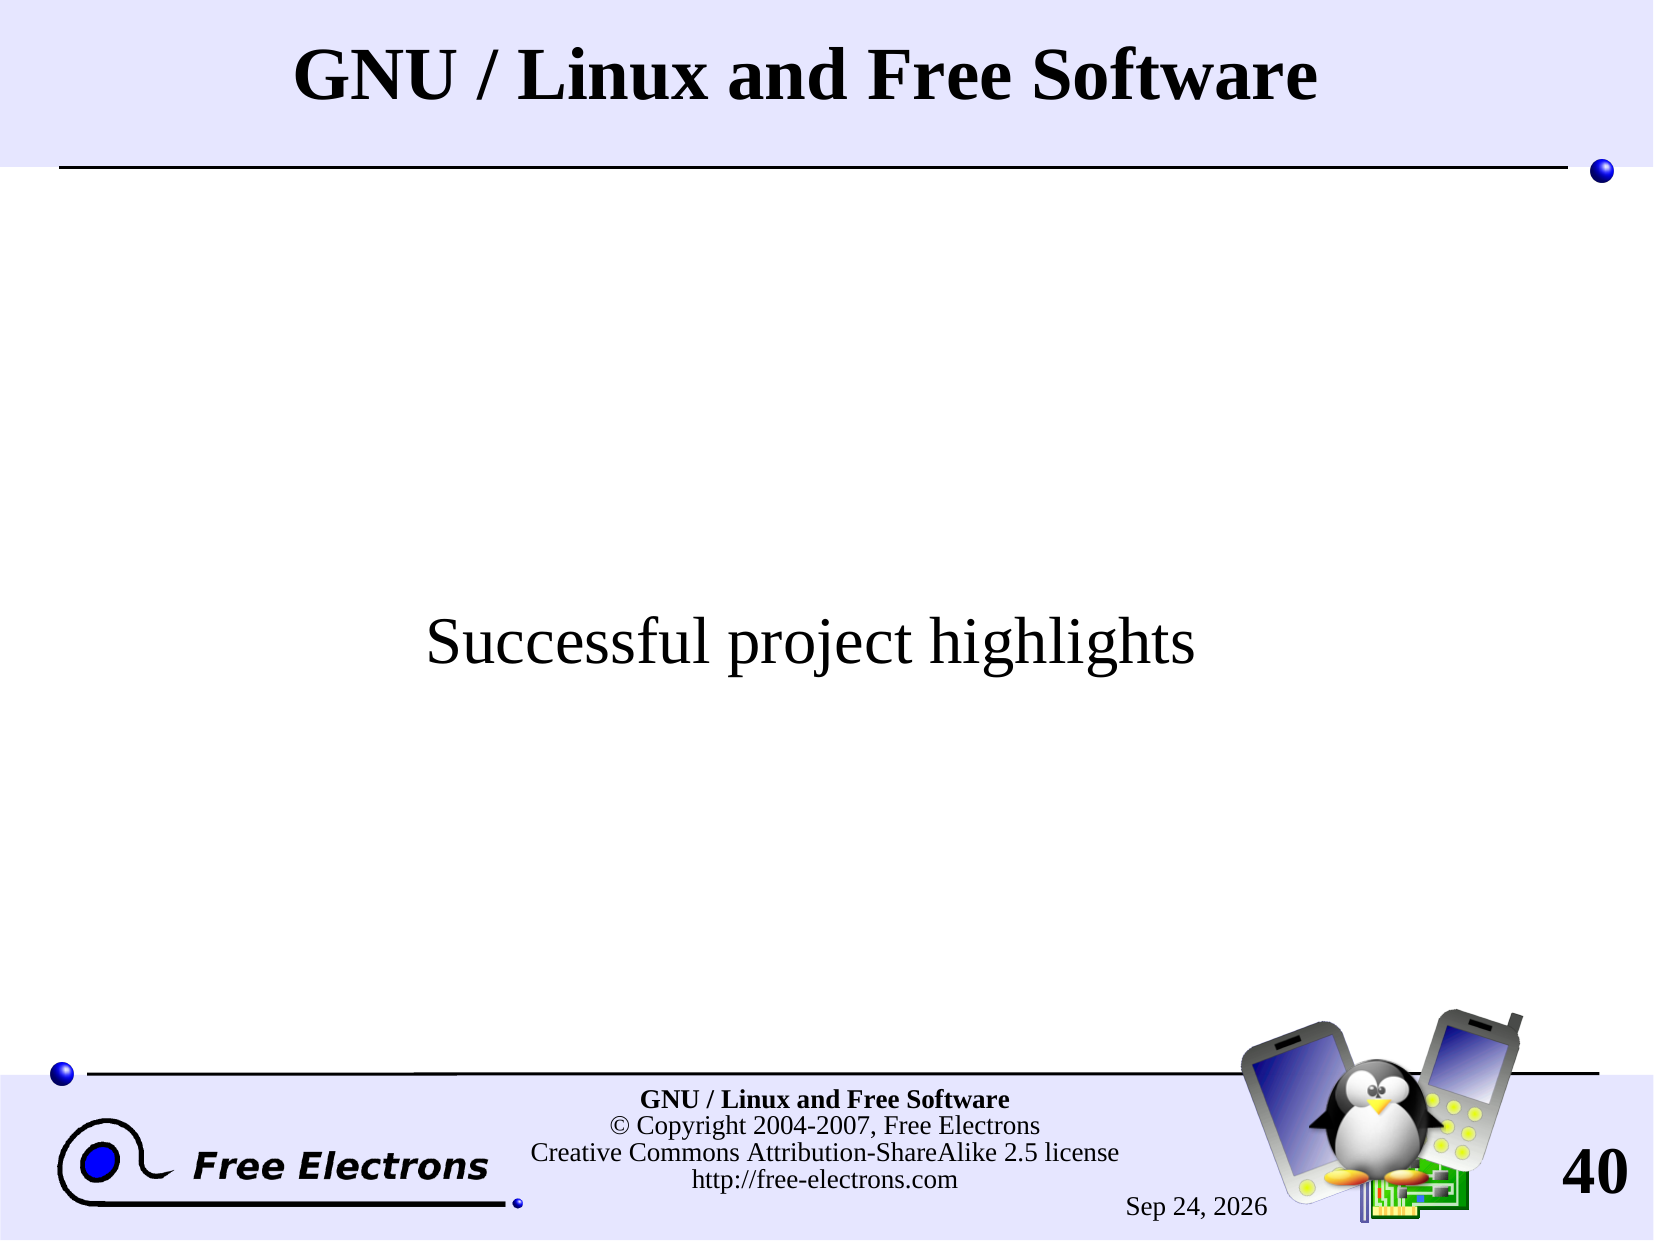

# GNU / Linux and Free Software
Successful project highlights